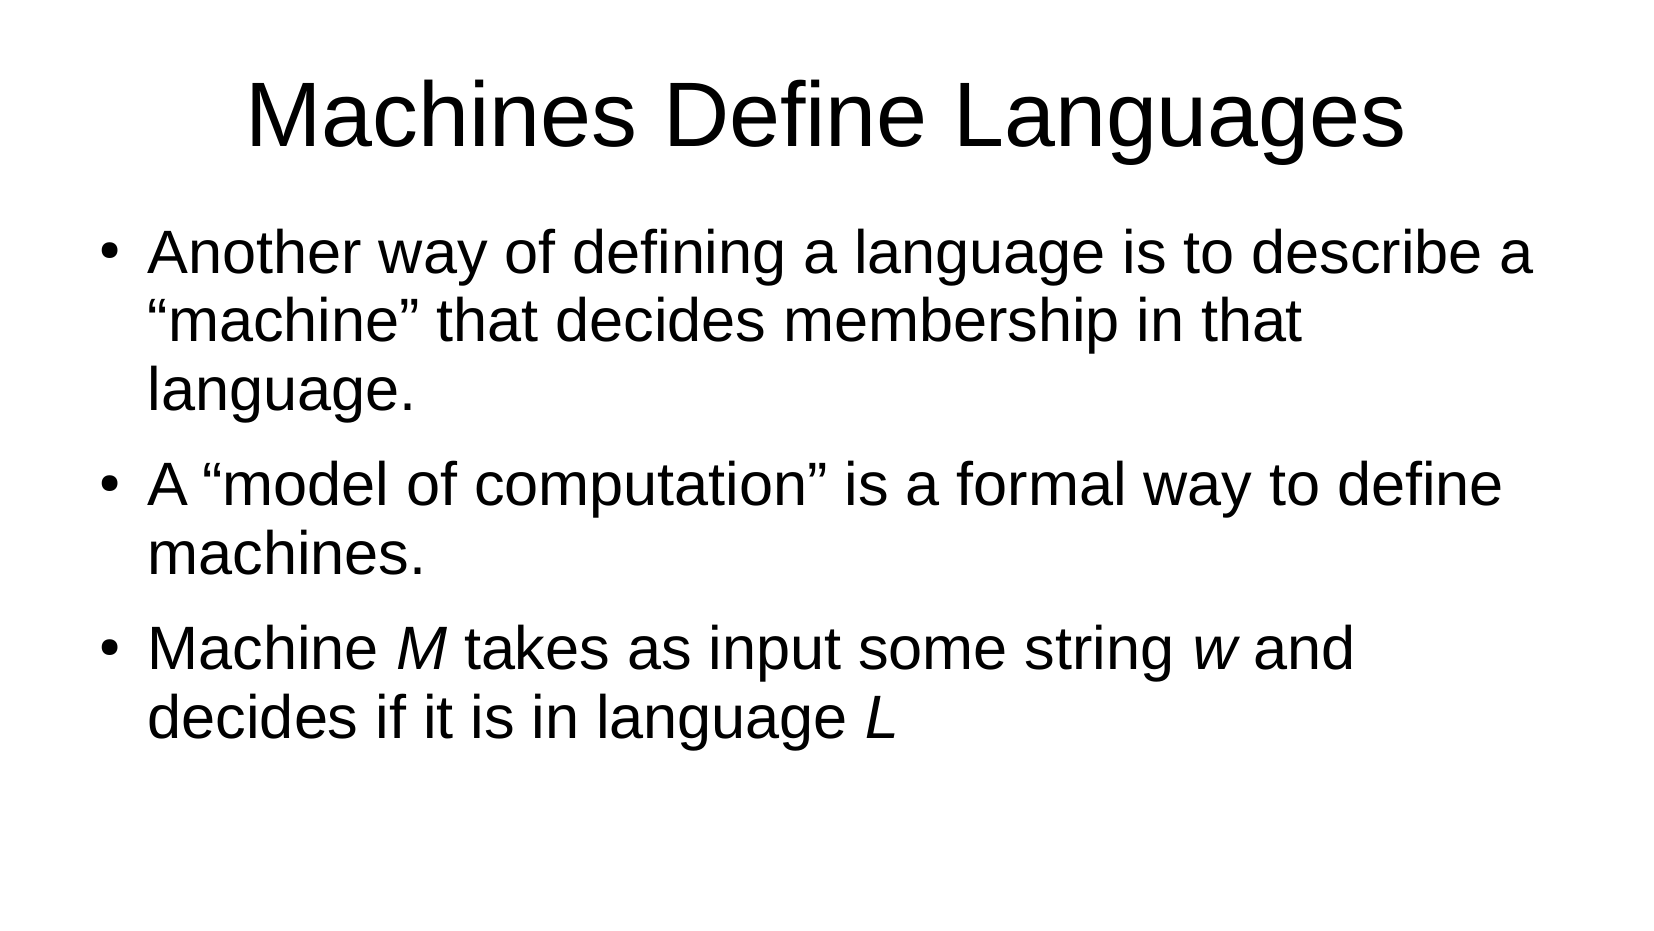

# Machines Define Languages
Another way of defining a language is to describe a “machine” that decides membership in that language.
A “model of computation” is a formal way to define machines.
Machine M takes as input some string w and decides if it is in language L